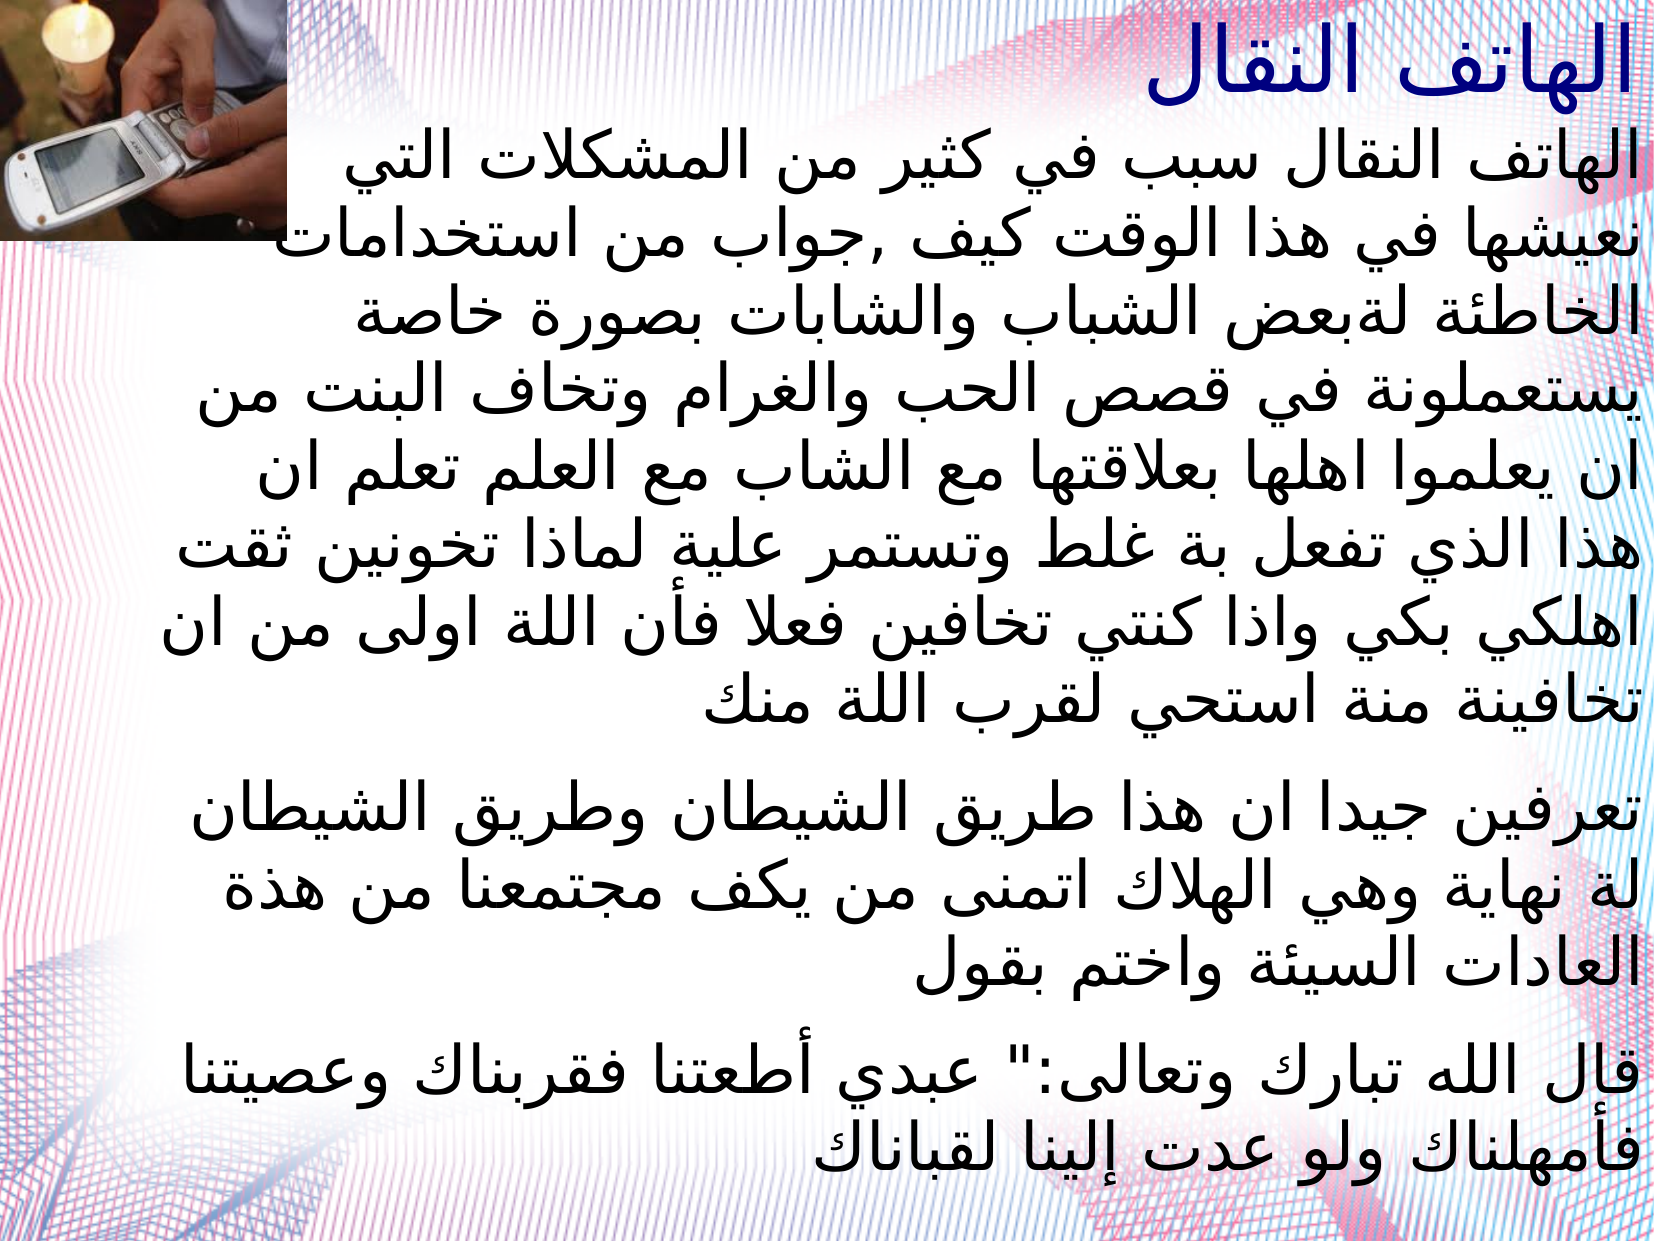

# الهاتف النقال
الهاتف النقال سبب في كثير من المشكلات التي نعيشها في هذا الوقت كيف ,جواب من استخدامات الخاطئة لةبعض الشباب والشابات بصورة خاصة يستعملونة في قصص الحب والغرام وتخاف البنت من ان يعلموا اهلها بعلاقتها مع الشاب مع العلم تعلم ان هذا الذي تفعل بة غلط وتستمر علية لماذا تخونين ثقت اهلكي بكي واذا كنتي تخافين فعلا فأن اللة اولى من ان تخافينة منة استحي لقرب اللة منك
تعرفين جيدا ان هذا طريق الشيطان وطريق الشيطان لة نهاية وهي الهلاك اتمنى من يكف مجتمعنا من هذة العادات السيئة واختم بقول
قال الله تبارك وتعالى:" عبدي أطعتنا فقربناك وعصيتنا فأمهلناك ولو عدت إلينا لقباناك